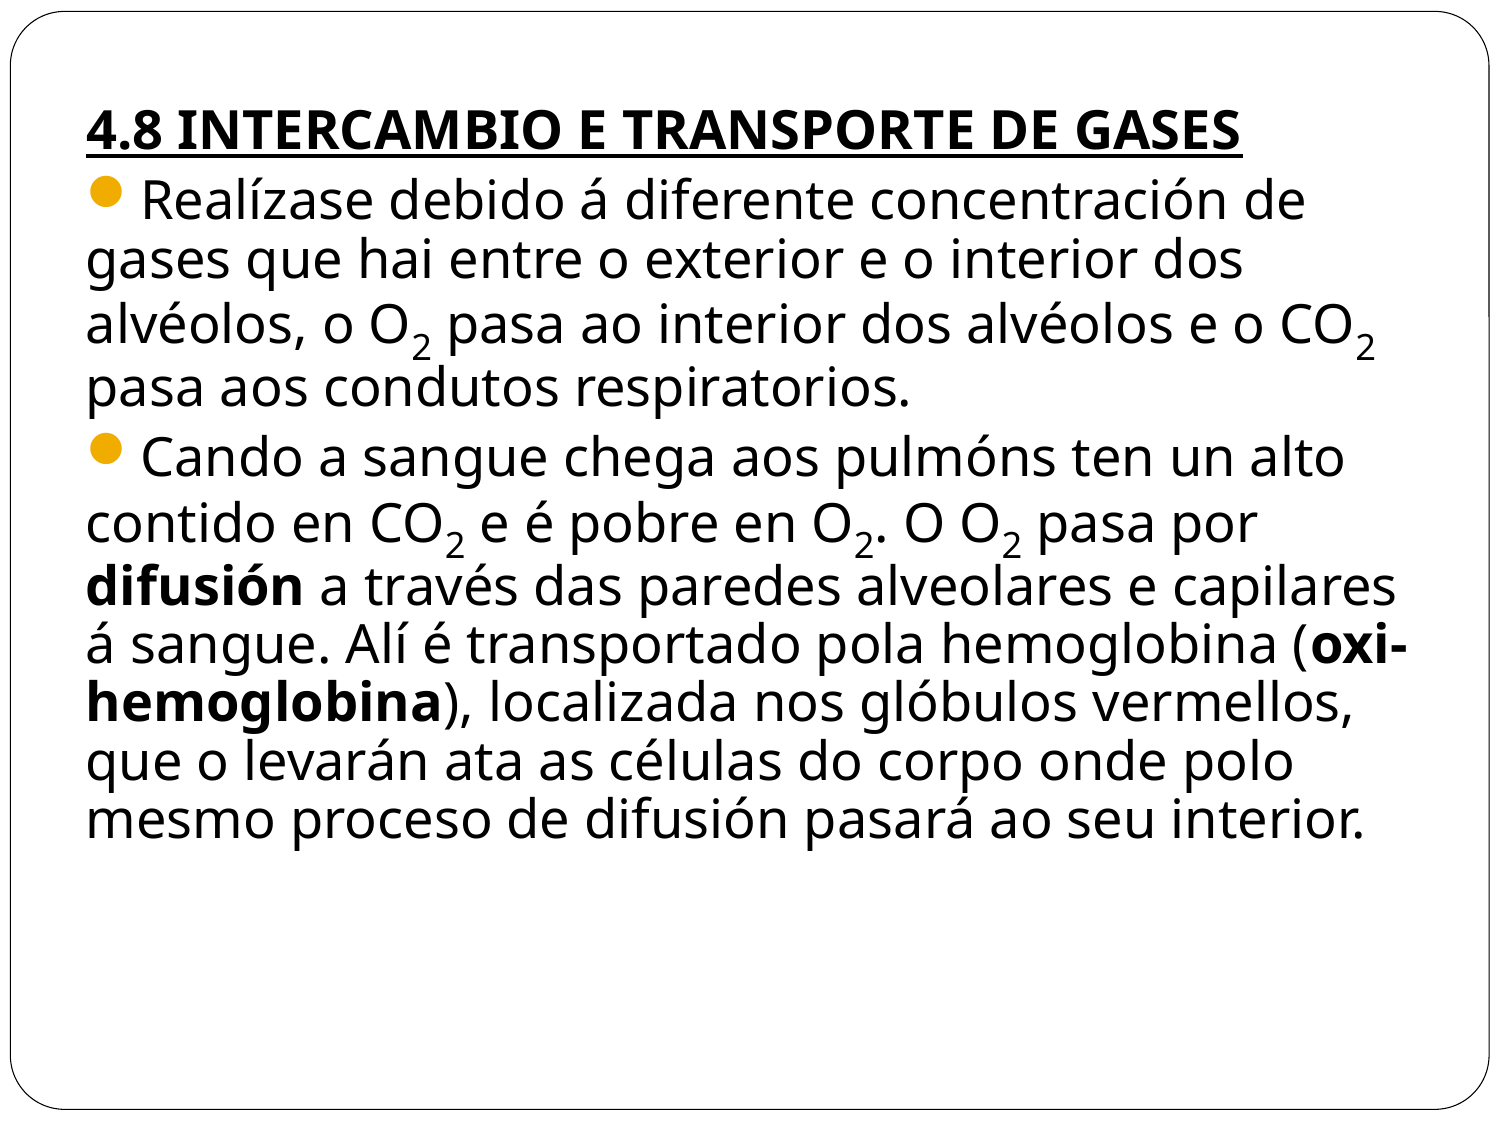

4.8 INTERCAMBIO E TRANSPORTE DE GASES
Realízase debido á diferente concentración de gases que hai entre o exterior e o interior dos alvéolos, o O2 pasa ao interior dos alvéolos e o CO2 pasa aos condutos respiratorios.
Cando a sangue chega aos pulmóns ten un alto contido en CO2 e é pobre en O2. O O2 pasa por difusión a través das paredes alveolares e capilares á sangue. Alí é transportado pola hemoglobina (oxi-hemoglobina), localizada nos glóbulos vermellos, que o levarán ata as células do corpo onde polo mesmo proceso de difusión pasará ao seu interior.